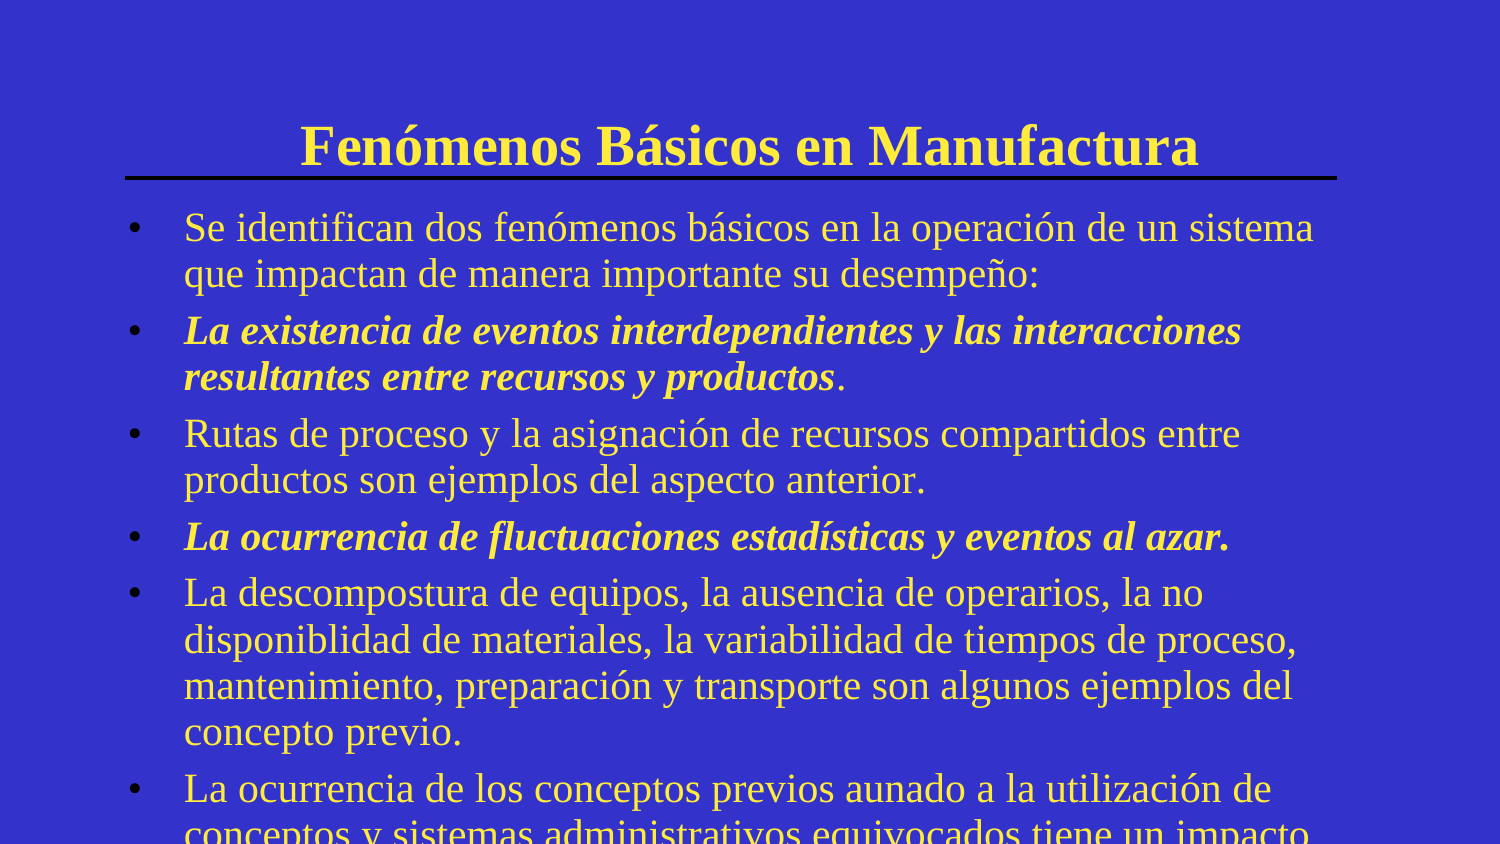

# Fenómenos Básicos en Manufactura
Se identifican dos fenómenos básicos en la operación de un sistema que impactan de manera importante su desempeño:
La existencia de eventos interdependientes y las interacciones resultantes entre recursos y productos.
Rutas de proceso y la asignación de recursos compartidos entre productos son ejemplos del aspecto anterior.
La ocurrencia de fluctuaciones estadísticas y eventos al azar.
La descompostura de equipos, la ausencia de operarios, la no disponiblidad de materiales, la variabilidad de tiempos de proceso, mantenimiento, preparación y transporte son algunos ejemplos del concepto previo.
La ocurrencia de los conceptos previos aunado a la utilización de conceptos y sistemas administrativos equivocados tiene un impacto importante en el desempeño de cualquier sistema o empresa.